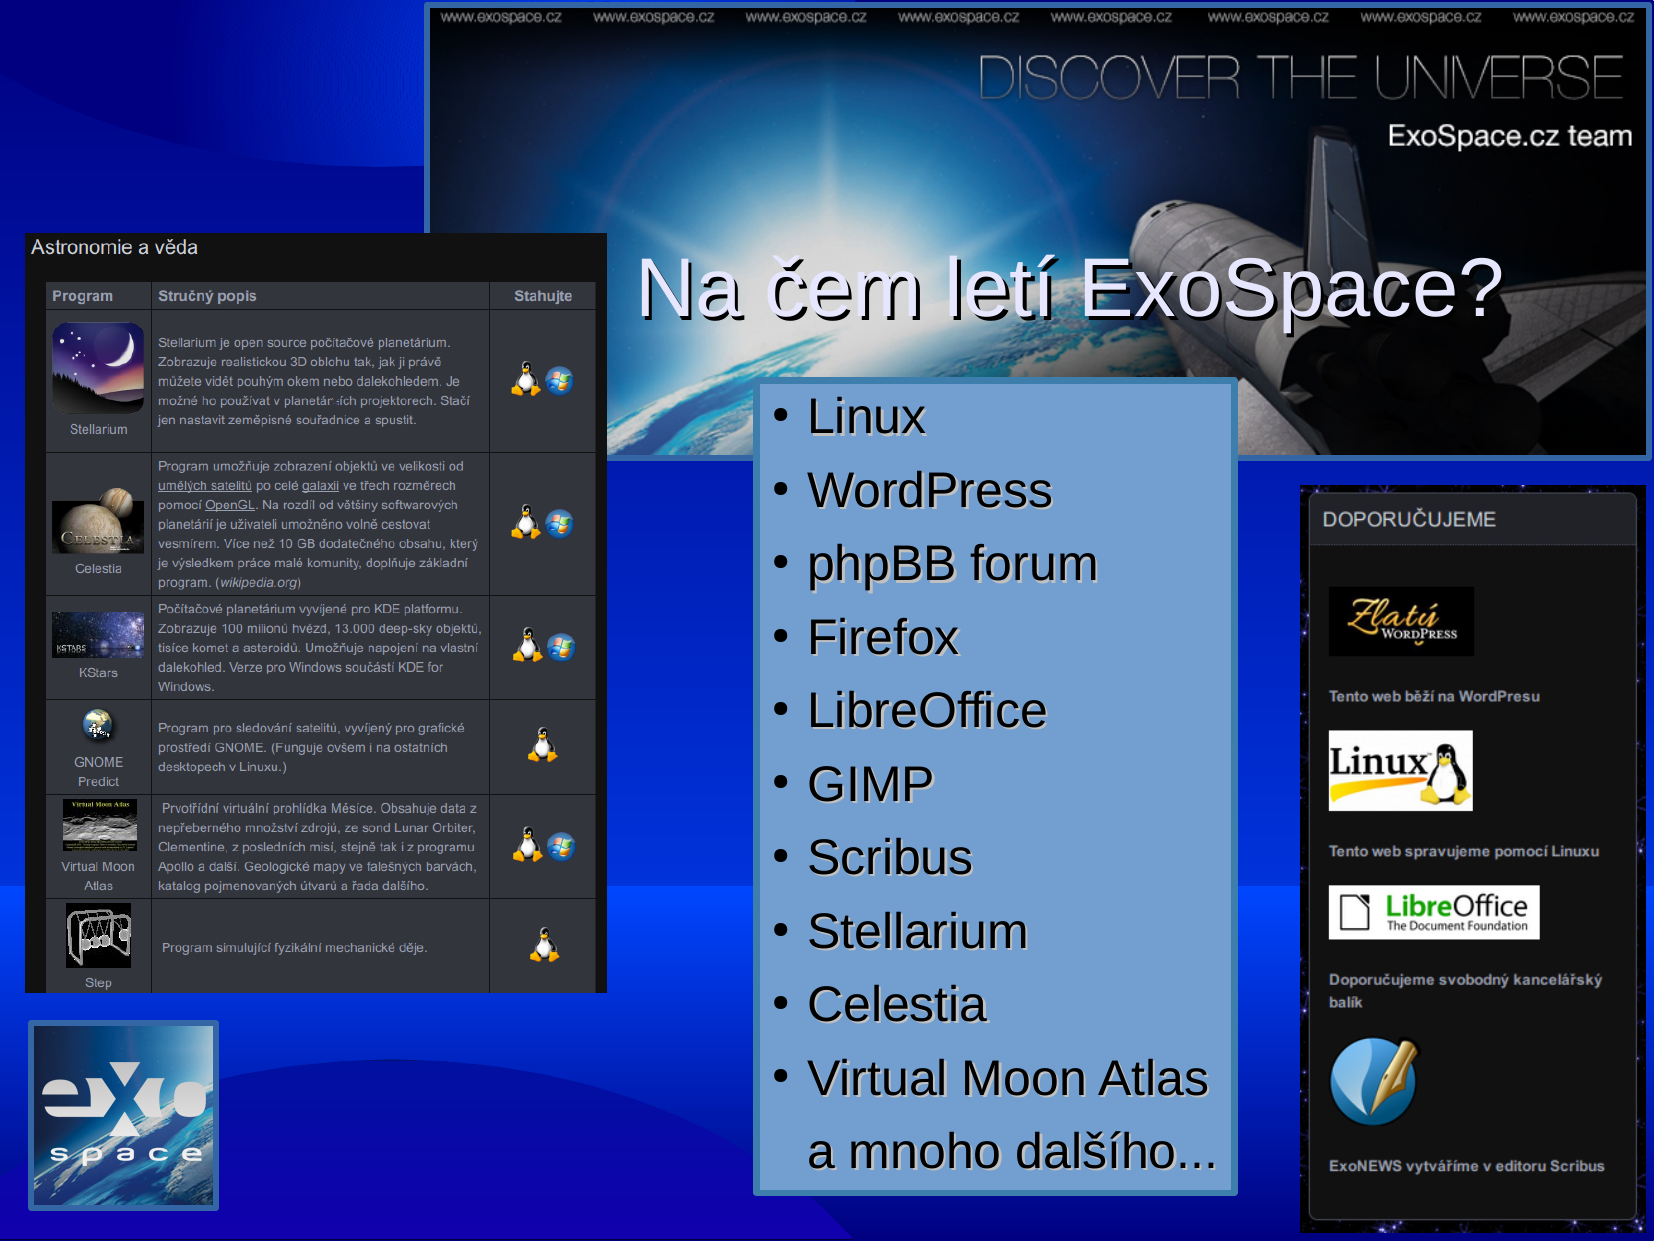

# Na čem letí ExoSpace?
Linux
WordPress
phpBB forum
Firefox
LibreOffice
GIMP
Scribus
Stellarium
Celestia
Virtual Moon Atlas
a mnoho dalšího...